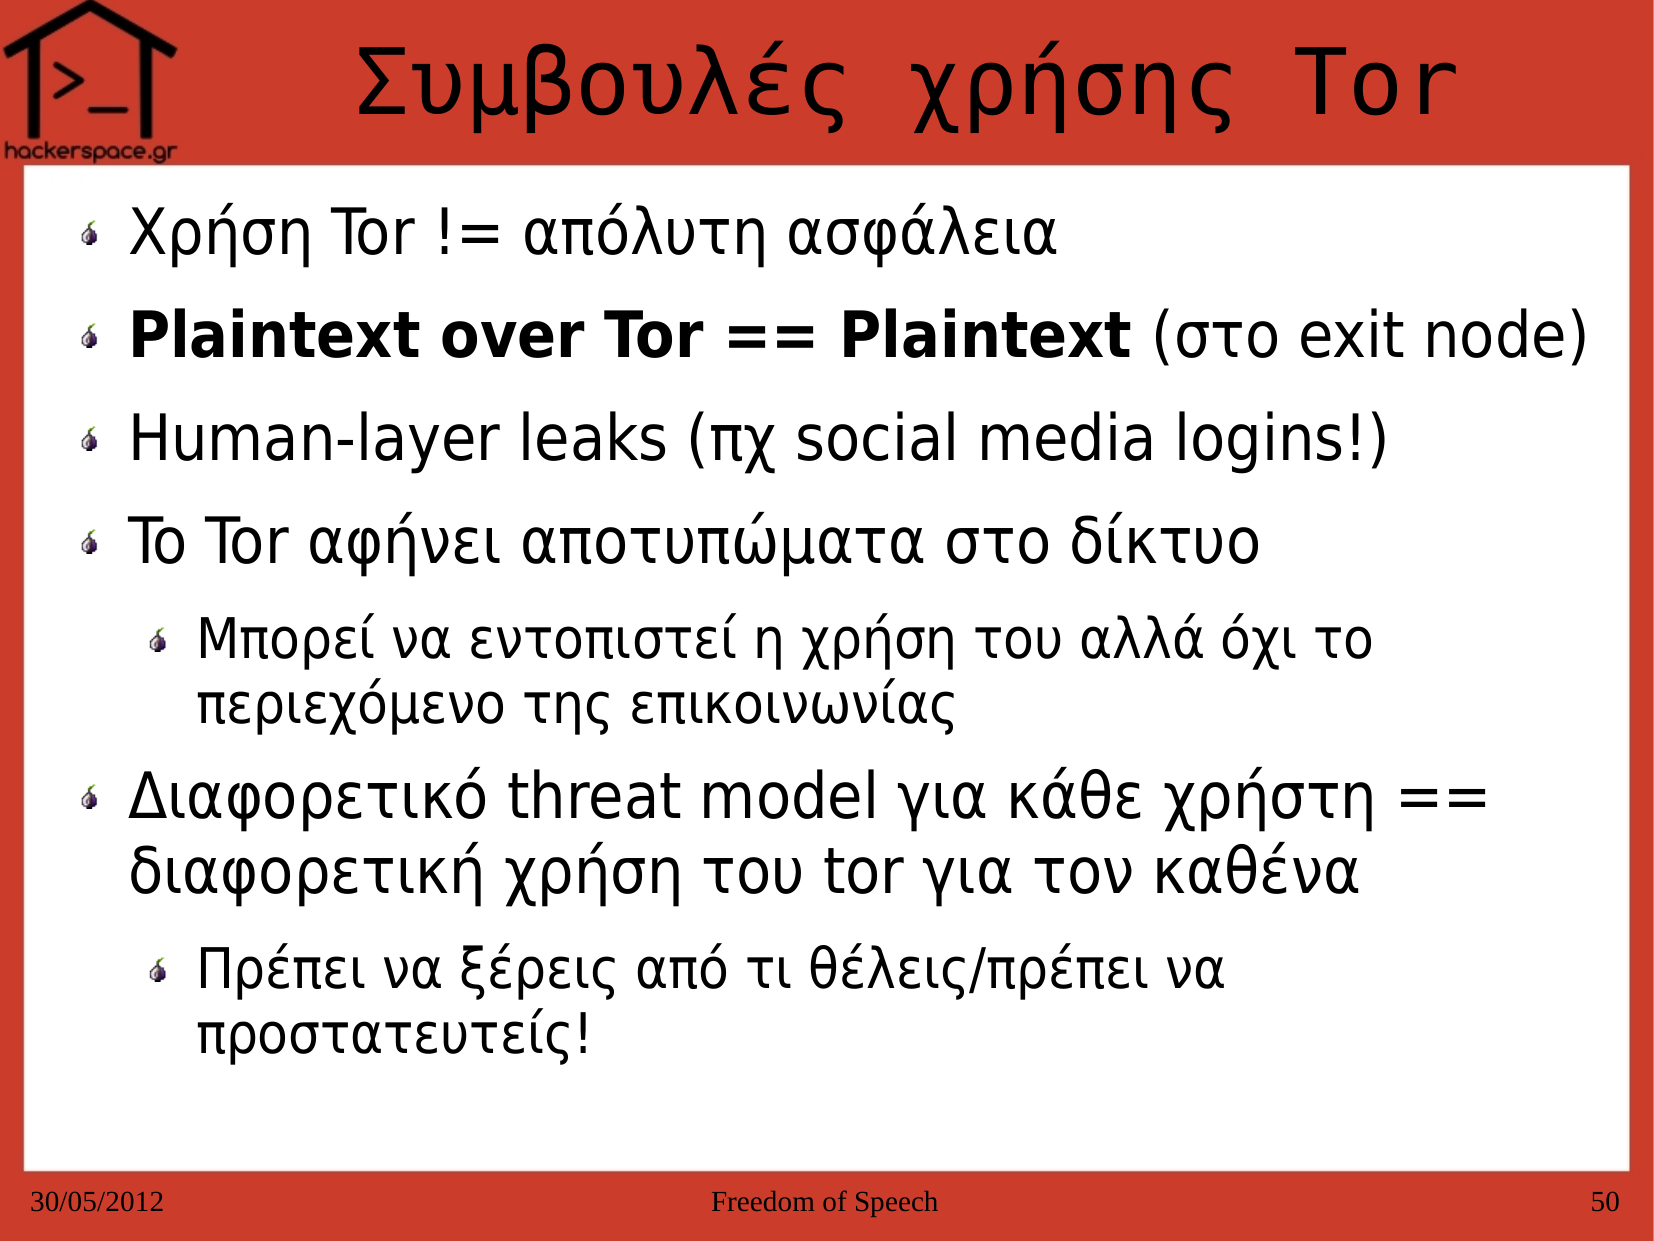

# Συμβουλές χρήσης Tor
Χρήση Tor != απόλυτη ασφάλεια
Plaintext over Tor == Plaintext (στο exit node)
Human-layer leaks (πχ social media logins!)
To Tor αφήνει αποτυπώματα στο δίκτυο
Μπορεί να εντοπιστεί η χρήση του αλλά όχι το περιεχόμενο της επικοινωνίας
Διαφορετικό threat model για κάθε χρήστη == διαφορετική χρήση του tor για τον καθένα
Πρέπει να ξέρεις από τι θέλεις/πρέπει να προστατευτείς!
30/05/2012
Freedom of Speech
50